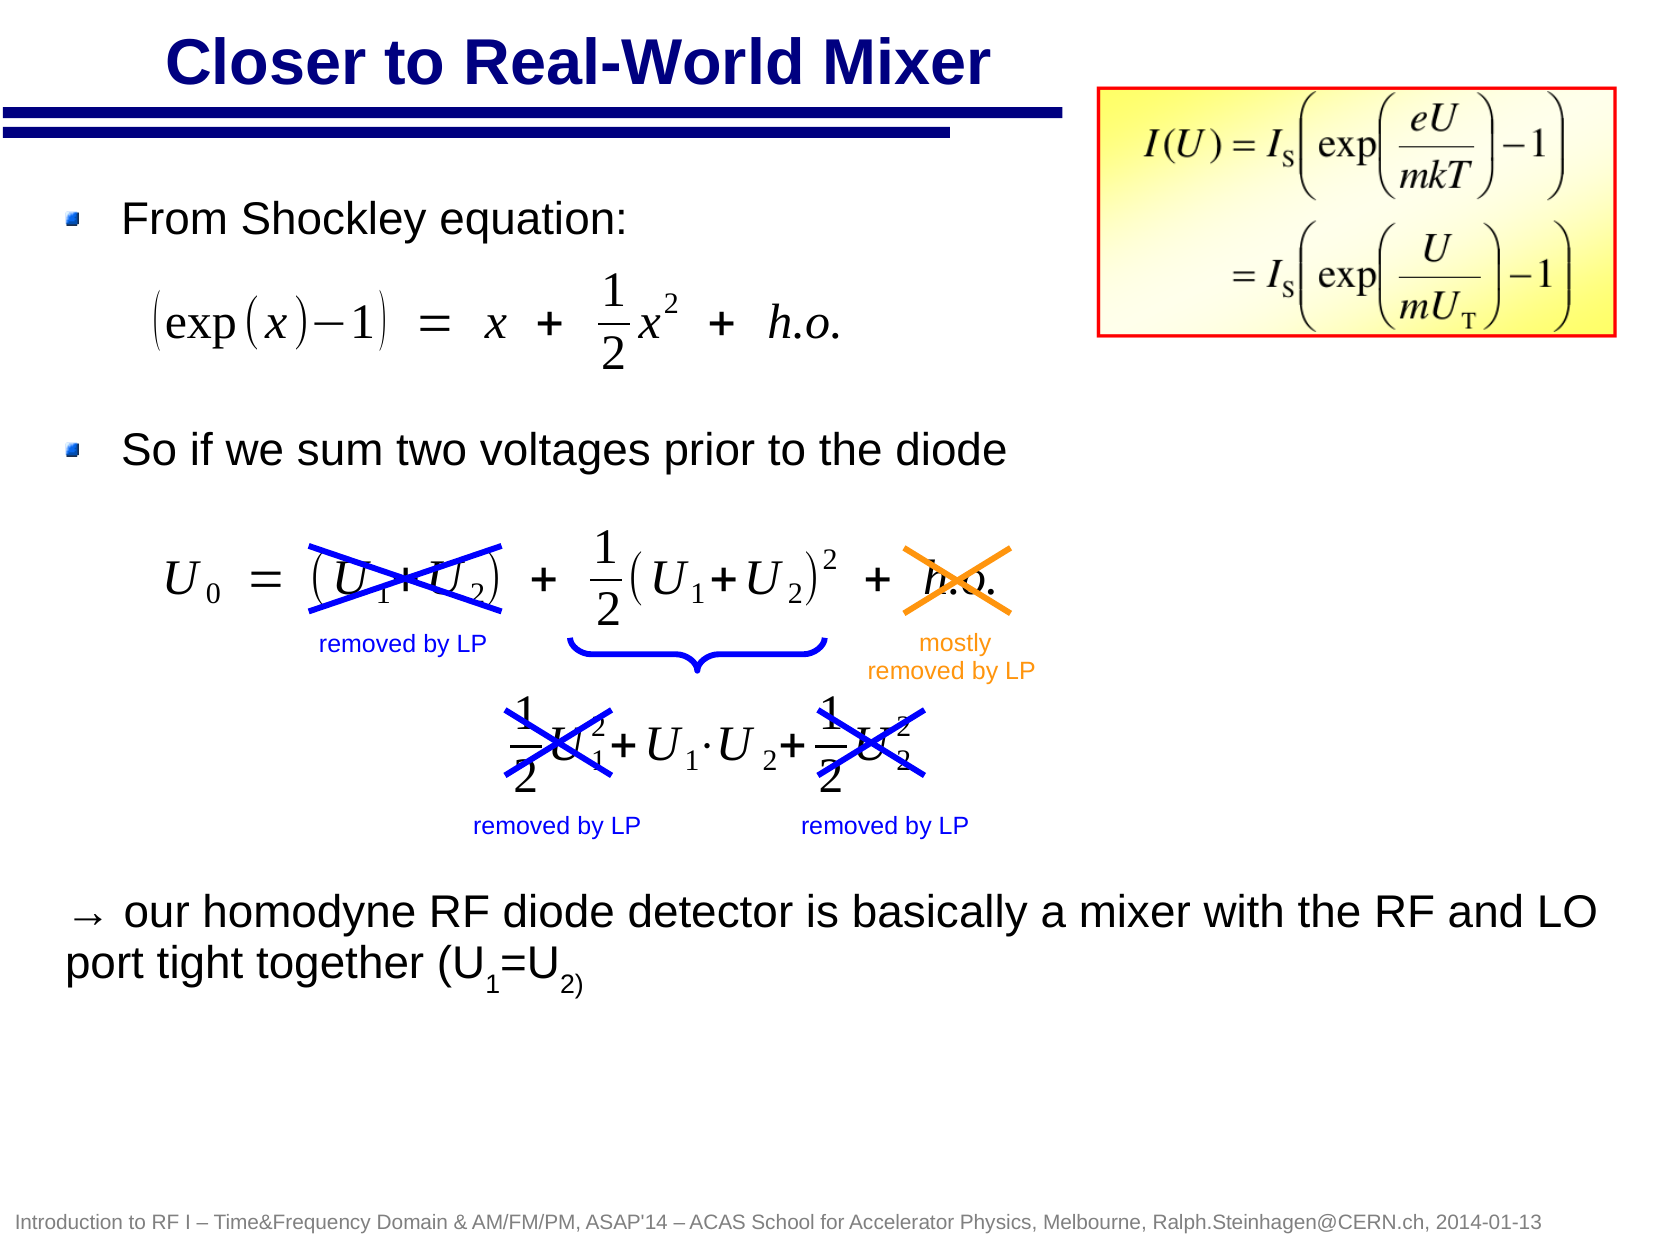

# Closer to Real-World Mixer
From Shockley equation:
So if we sum two voltages prior to the diode
→ our homodyne RF diode detector is basically a mixer with the RF and LO port tight together (U1=U2)
 mostly
removed by LP
 removed by LP
 removed by LP
 removed by LP